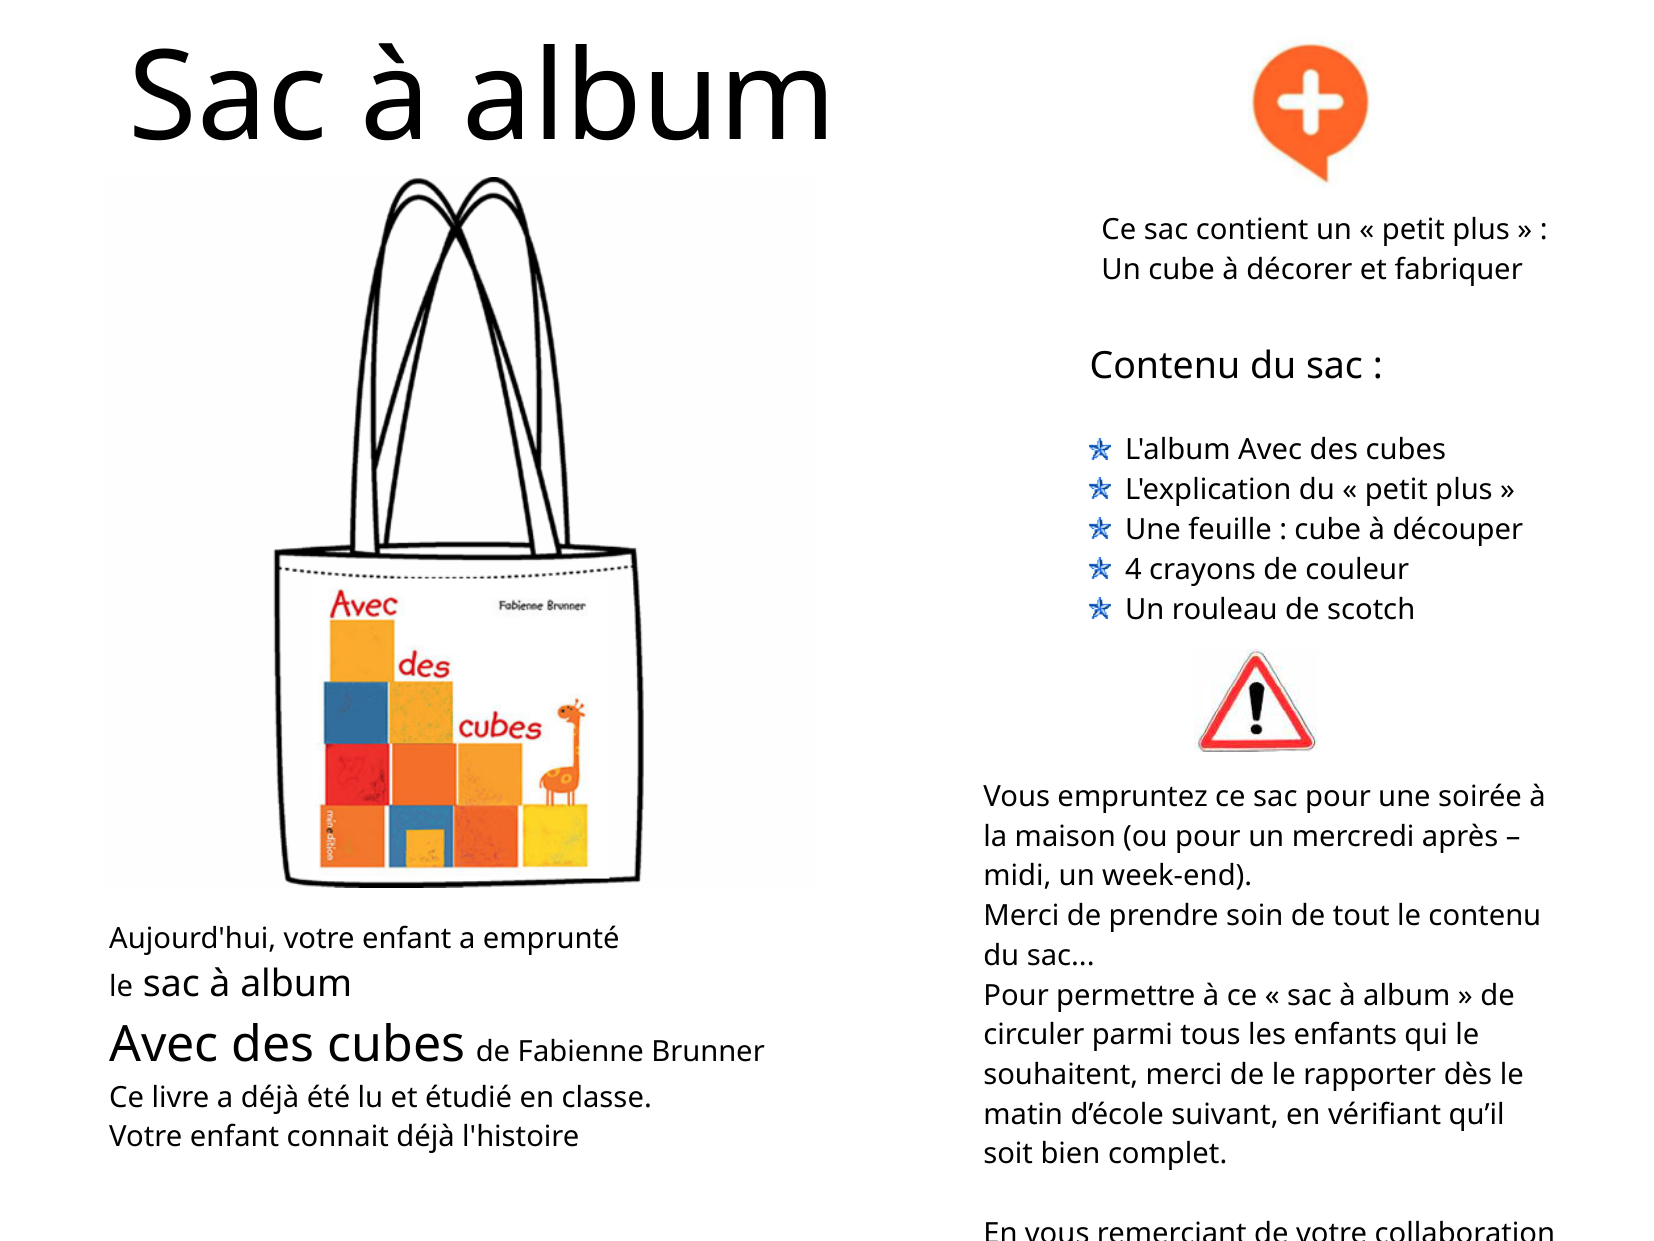

Sac à album
Ce sac contient un « petit plus » :
Un cube à décorer et fabriquer
Contenu du sac :
L'album Avec des cubes
L'explication du « petit plus »
Une feuille : cube à découper
4 crayons de couleur
Un rouleau de scotch
Vous empruntez ce sac pour une soirée à la maison (ou pour un mercredi après – midi, un week-end).
Merci de prendre soin de tout le contenu du sac...
Pour permettre à ce « sac à album » de circuler parmi tous les enfants qui le souhaitent, merci de le rapporter dès le matin d’école suivant, en vérifiant qu’il soit bien complet.
En vous remerciant de votre collaboration
Aujourd'hui, votre enfant a emprunté
le sac à album
Avec des cubes de Fabienne Brunner
Ce livre a déjà été lu et étudié en classe.
Votre enfant connait déjà l'histoire